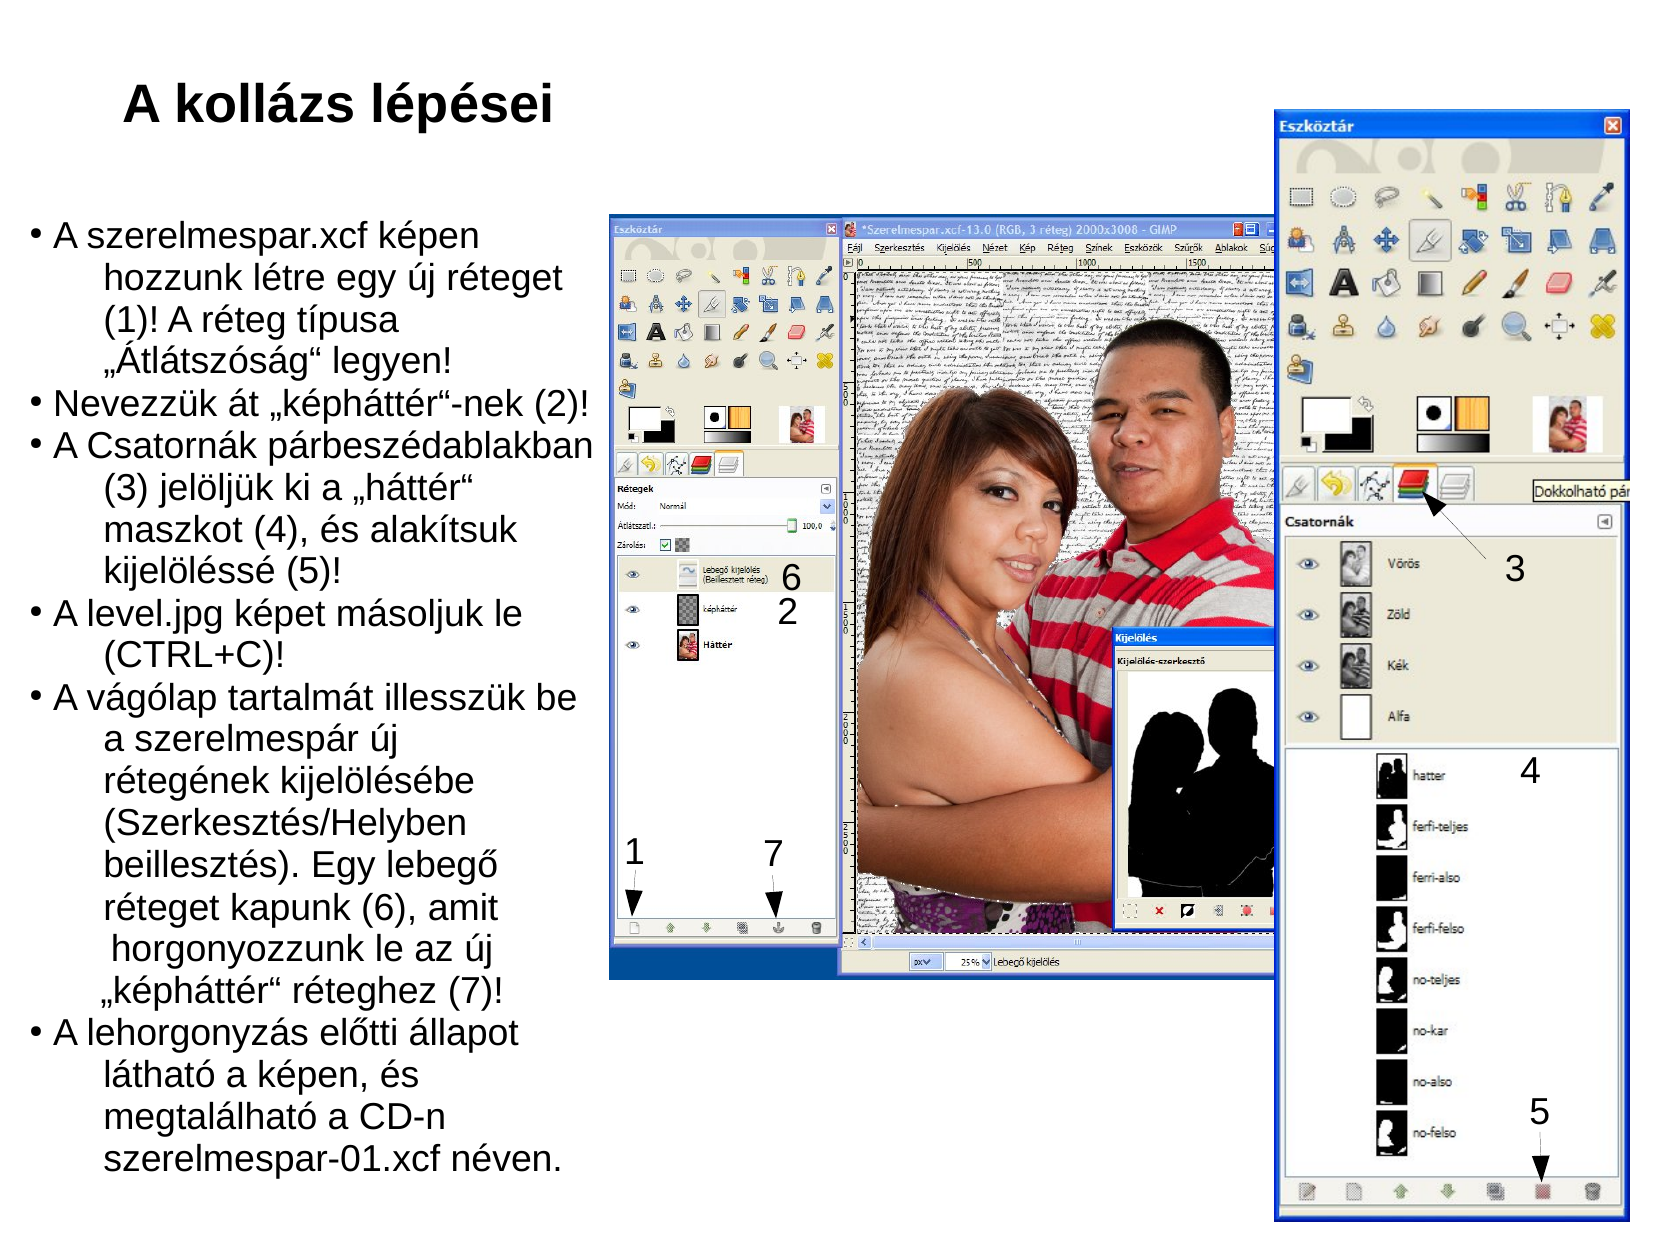

A kollázs lépései
 A szerelmespar.xcf képen 		hozzunk létre egy új réteget 	(1)! A réteg típusa
	„Átlátszóság“ legyen!
 Nevezzük át „képháttér“-nek (2)!
 A Csatornák párbeszédablakban 	(3) jelöljük ki a „háttér“
 	maszkot (4), és alakítsuk
 	kijelöléssé (5)!
 A level.jpg képet másoljuk le
	(CTRL+C)!
 A vágólap tartalmát illesszük be 	a szerelmespár új
	rétegének kijelölésébe
	(Szerkesztés/Helyben
	beillesztés). Egy lebegő
	réteget kapunk (6), amit
 horgonyozzunk le az új
„képháttér“ réteghez (7)!
 A lehorgonyzás előtti állapot
	látható a képen, és
	megtalálható a CD-n
	szerelmespar-01.xcf néven.
3
6
2
4
1
7
5